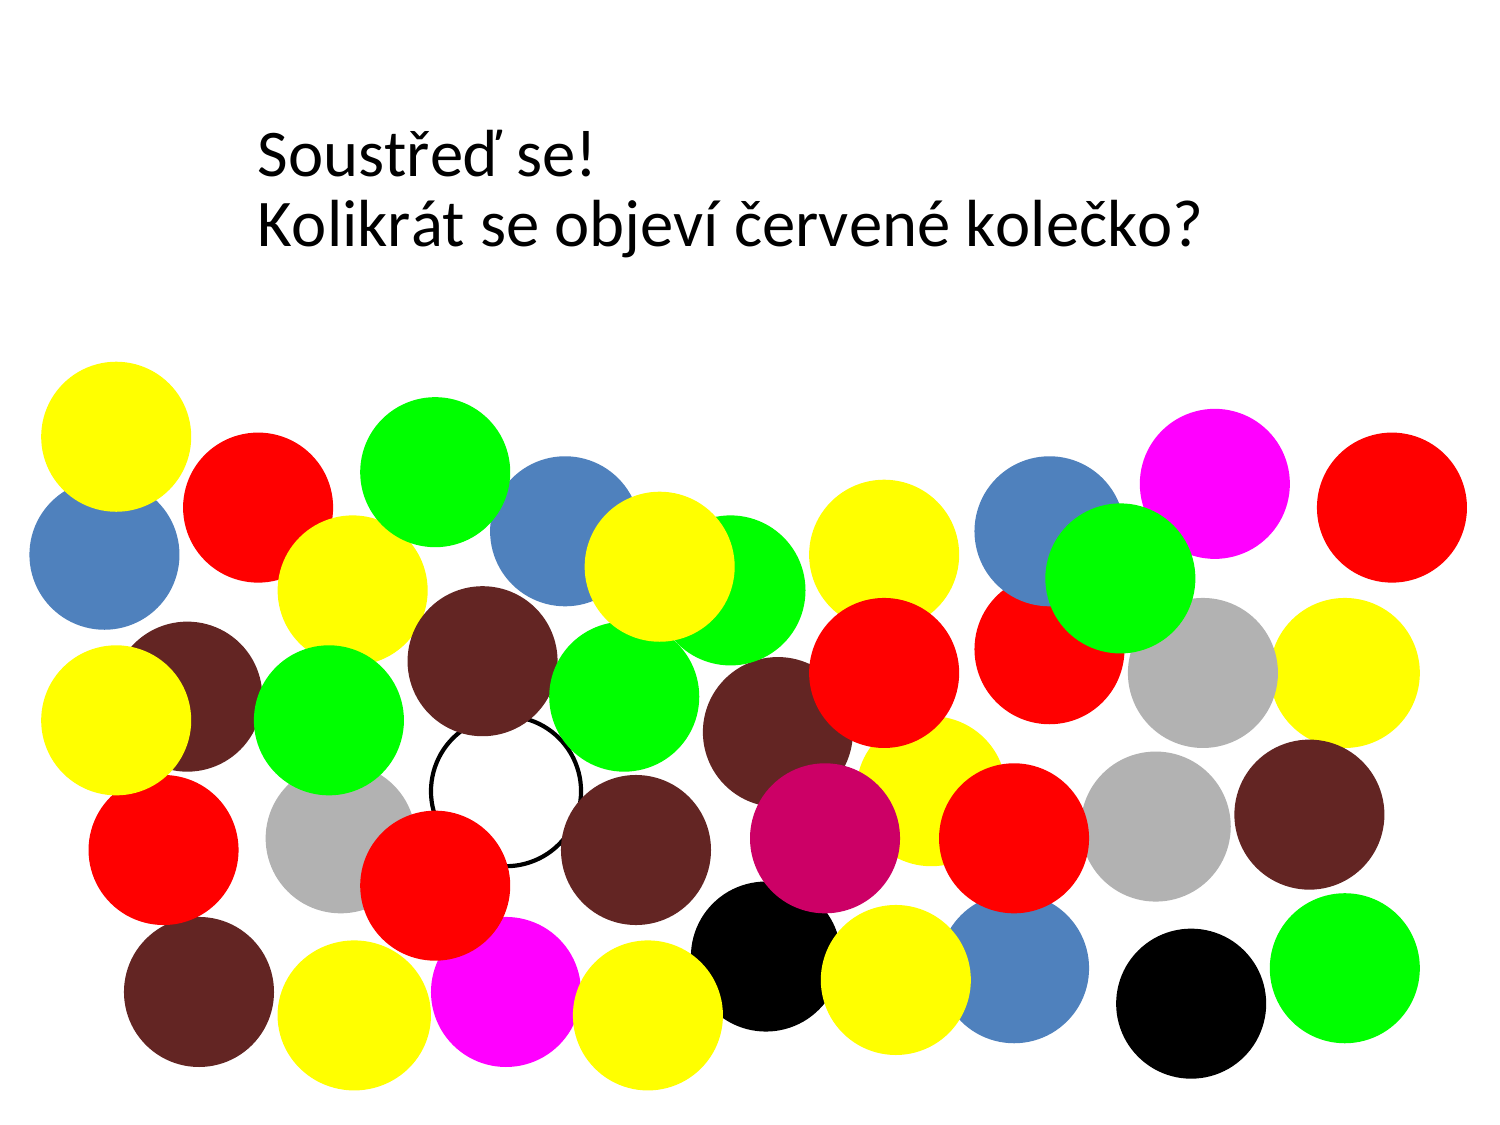

Soustřeď se!
Kolikrát se objeví červené kolečko?